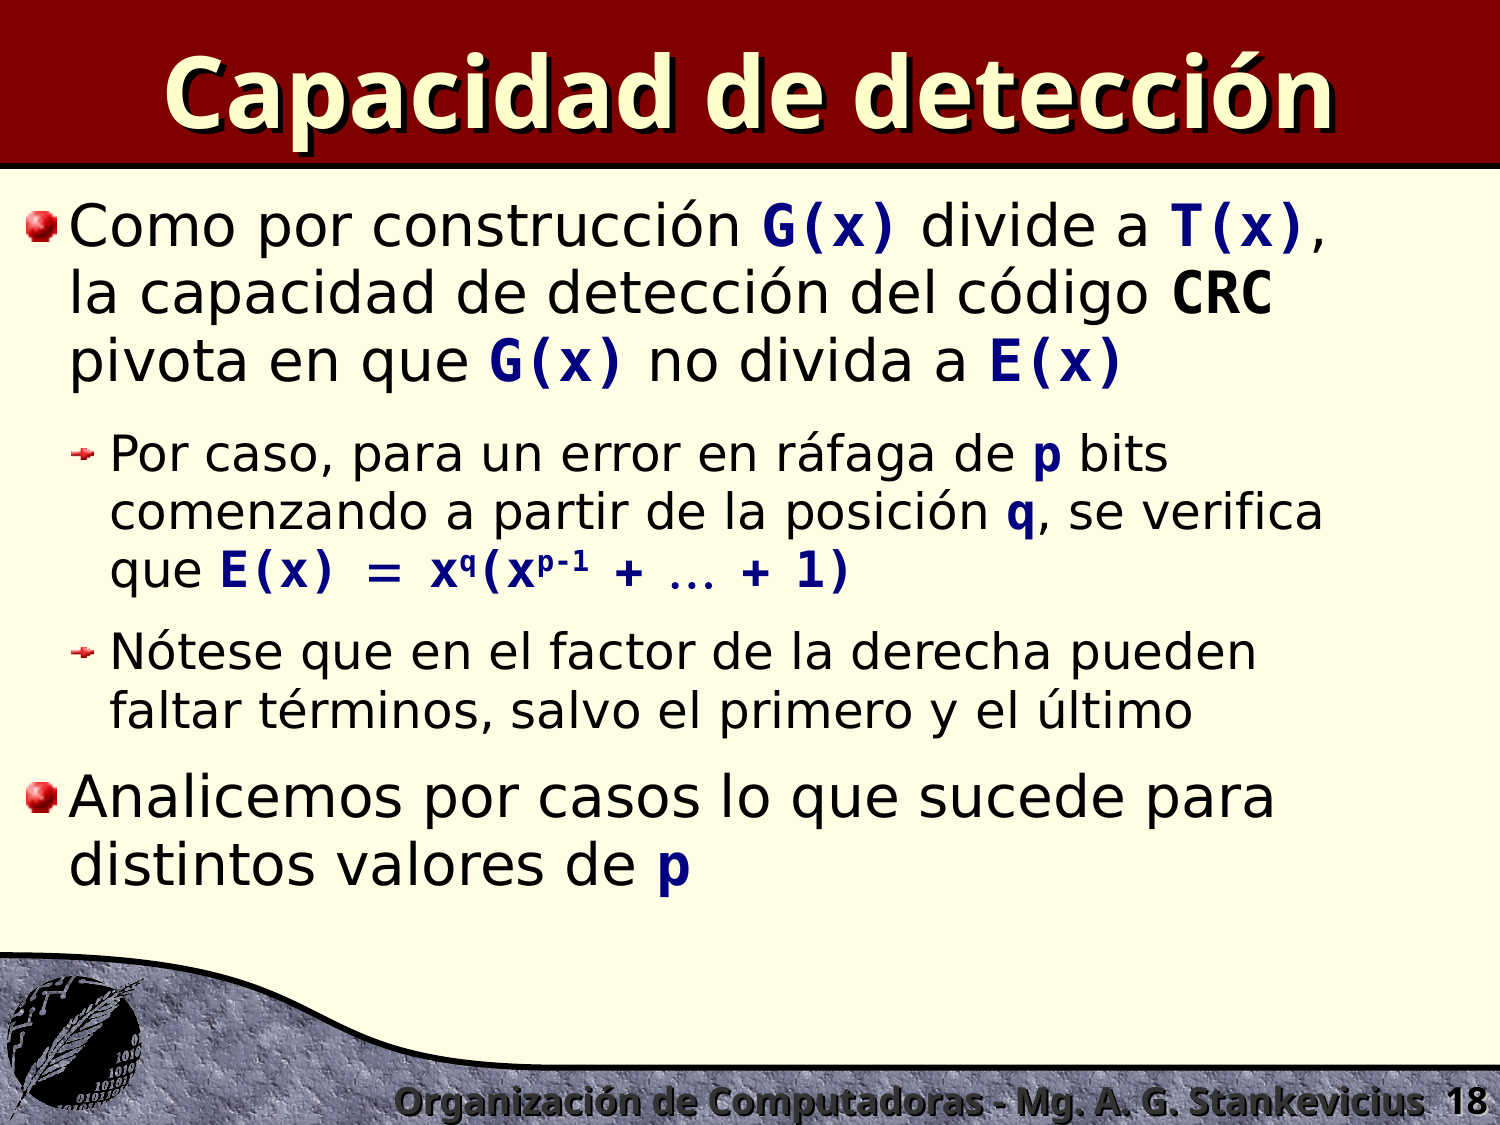

# Capacidad de detección
Como por construcción G(x) divide a T(x),
la capacidad de detección del código CRC
pivota en que G(x) no divida a E(x)
Por caso, para un error en ráfaga de p bits comenzando a partir de la posición q, se verifica
que E(x) = xq(xp-1 + … + 1)
Nótese que en el factor de la derecha pueden
faltar términos, salvo el primero y el último
Analicemos por casos lo que sucede para distintos valores de p
18